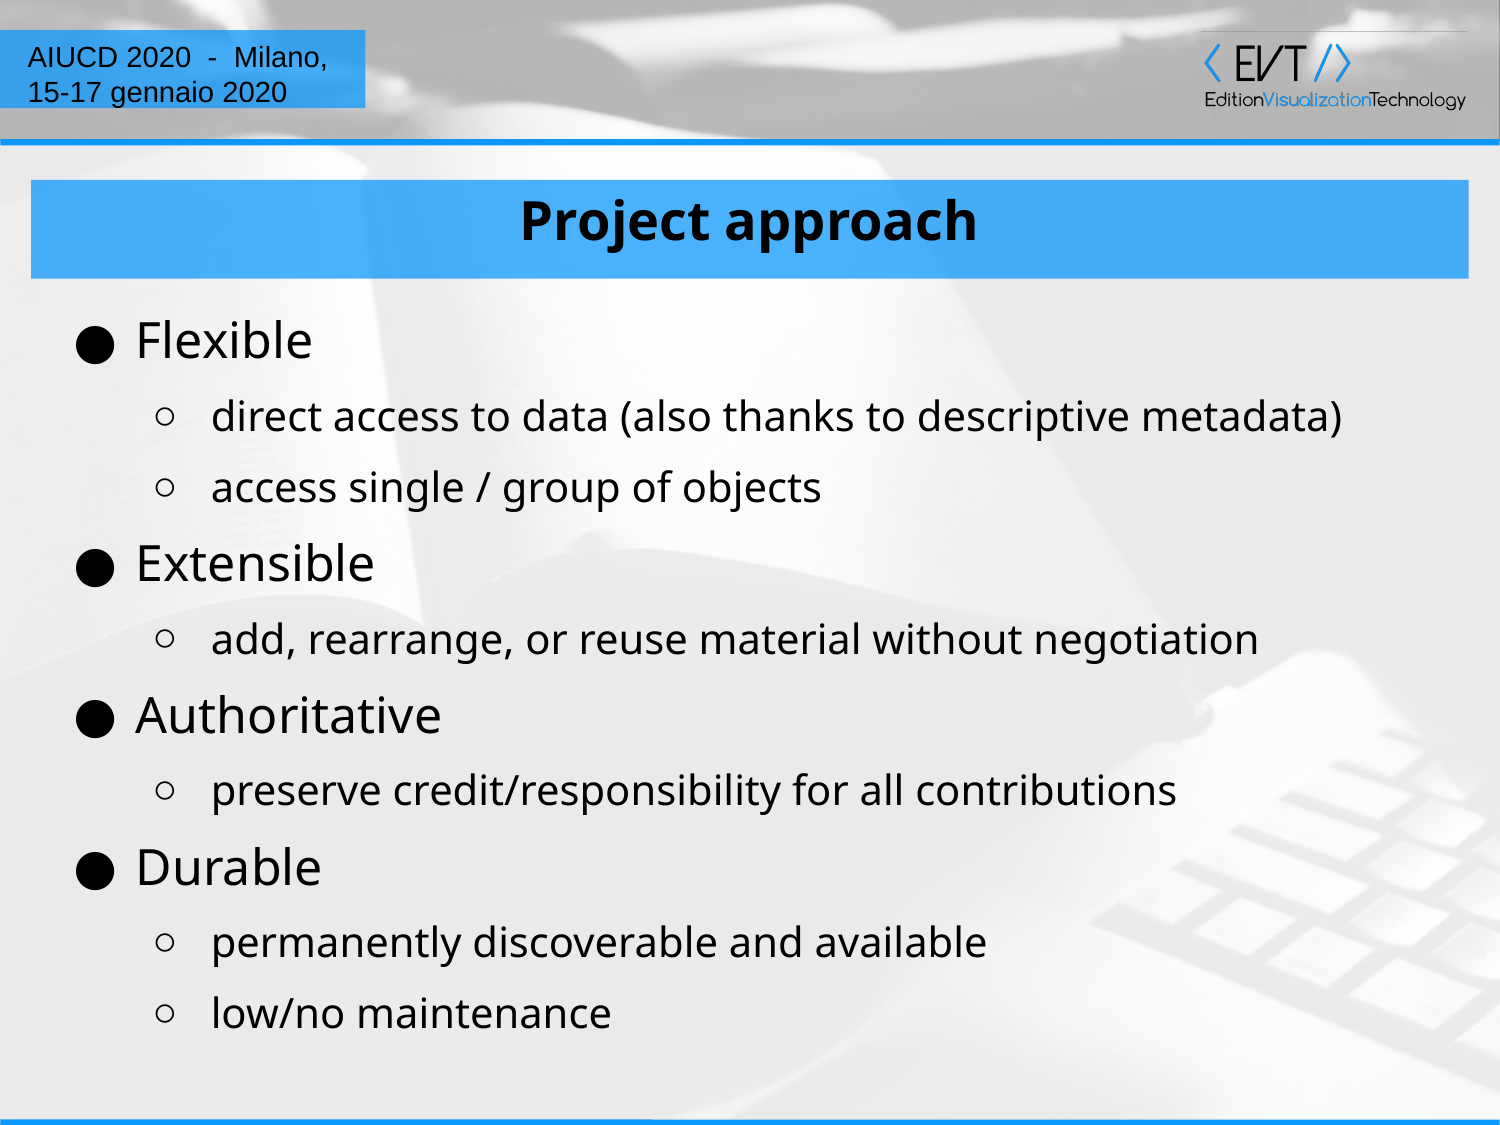

# Project approach
Flexible
direct access to data (also thanks to descriptive metadata)
access single / group of objects
Extensible
add, rearrange, or reuse material without negotiation
Authoritative
preserve credit/responsibility for all contributions
Durable
permanently discoverable and available
low/no maintenance